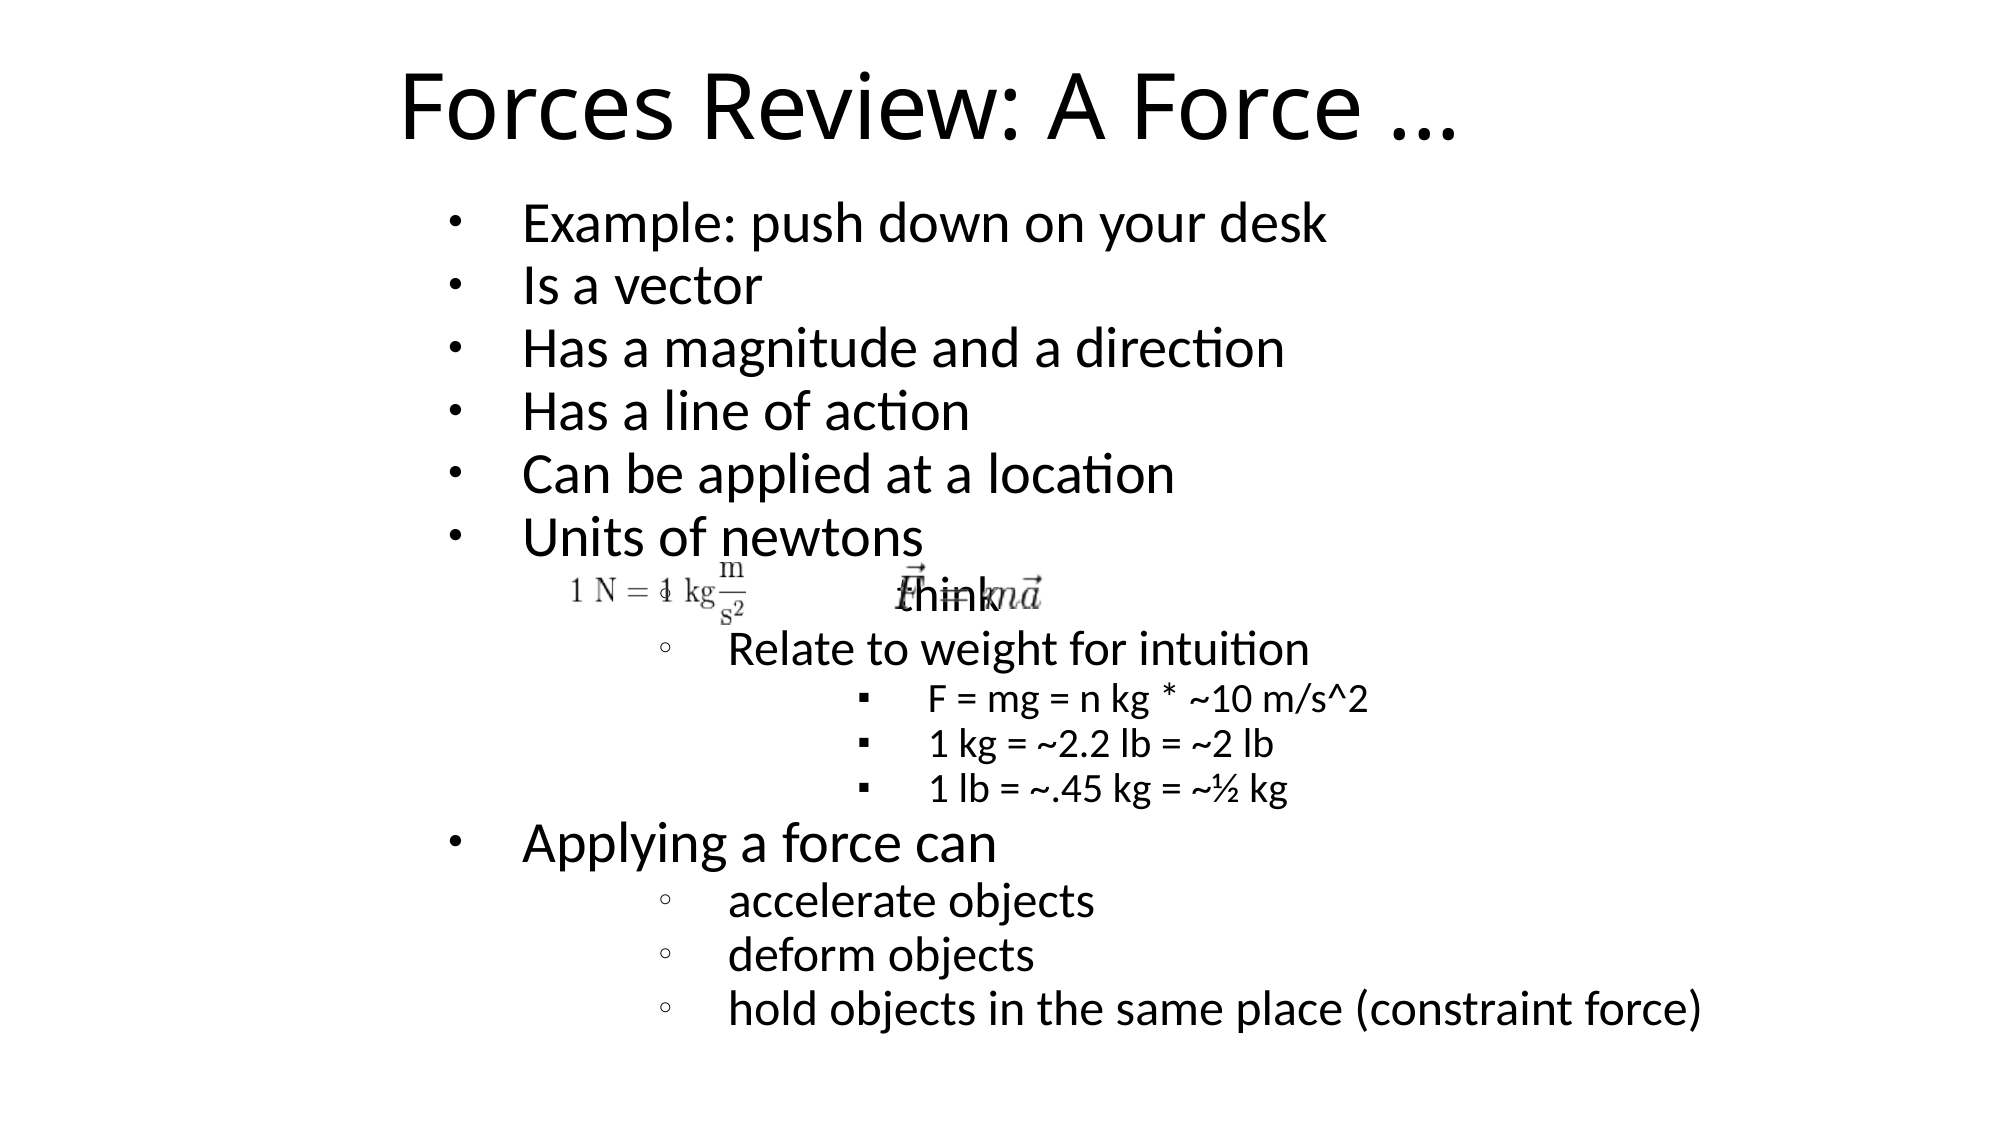

# Forces Review: A Force ...
Example: push down on your desk
Is a vector
Has a magnitude and a direction
Has a line of action
Can be applied at a location
Units of newtons
               think
Relate to weight for intuition
F = mg = n kg * ~10 m/s^2
1 kg = ~2.2 lb = ~2 lb
1 lb = ~.45 kg = ~½ kg
Applying a force can
accelerate objects
deform objects
hold objects in the same place (constraint force)